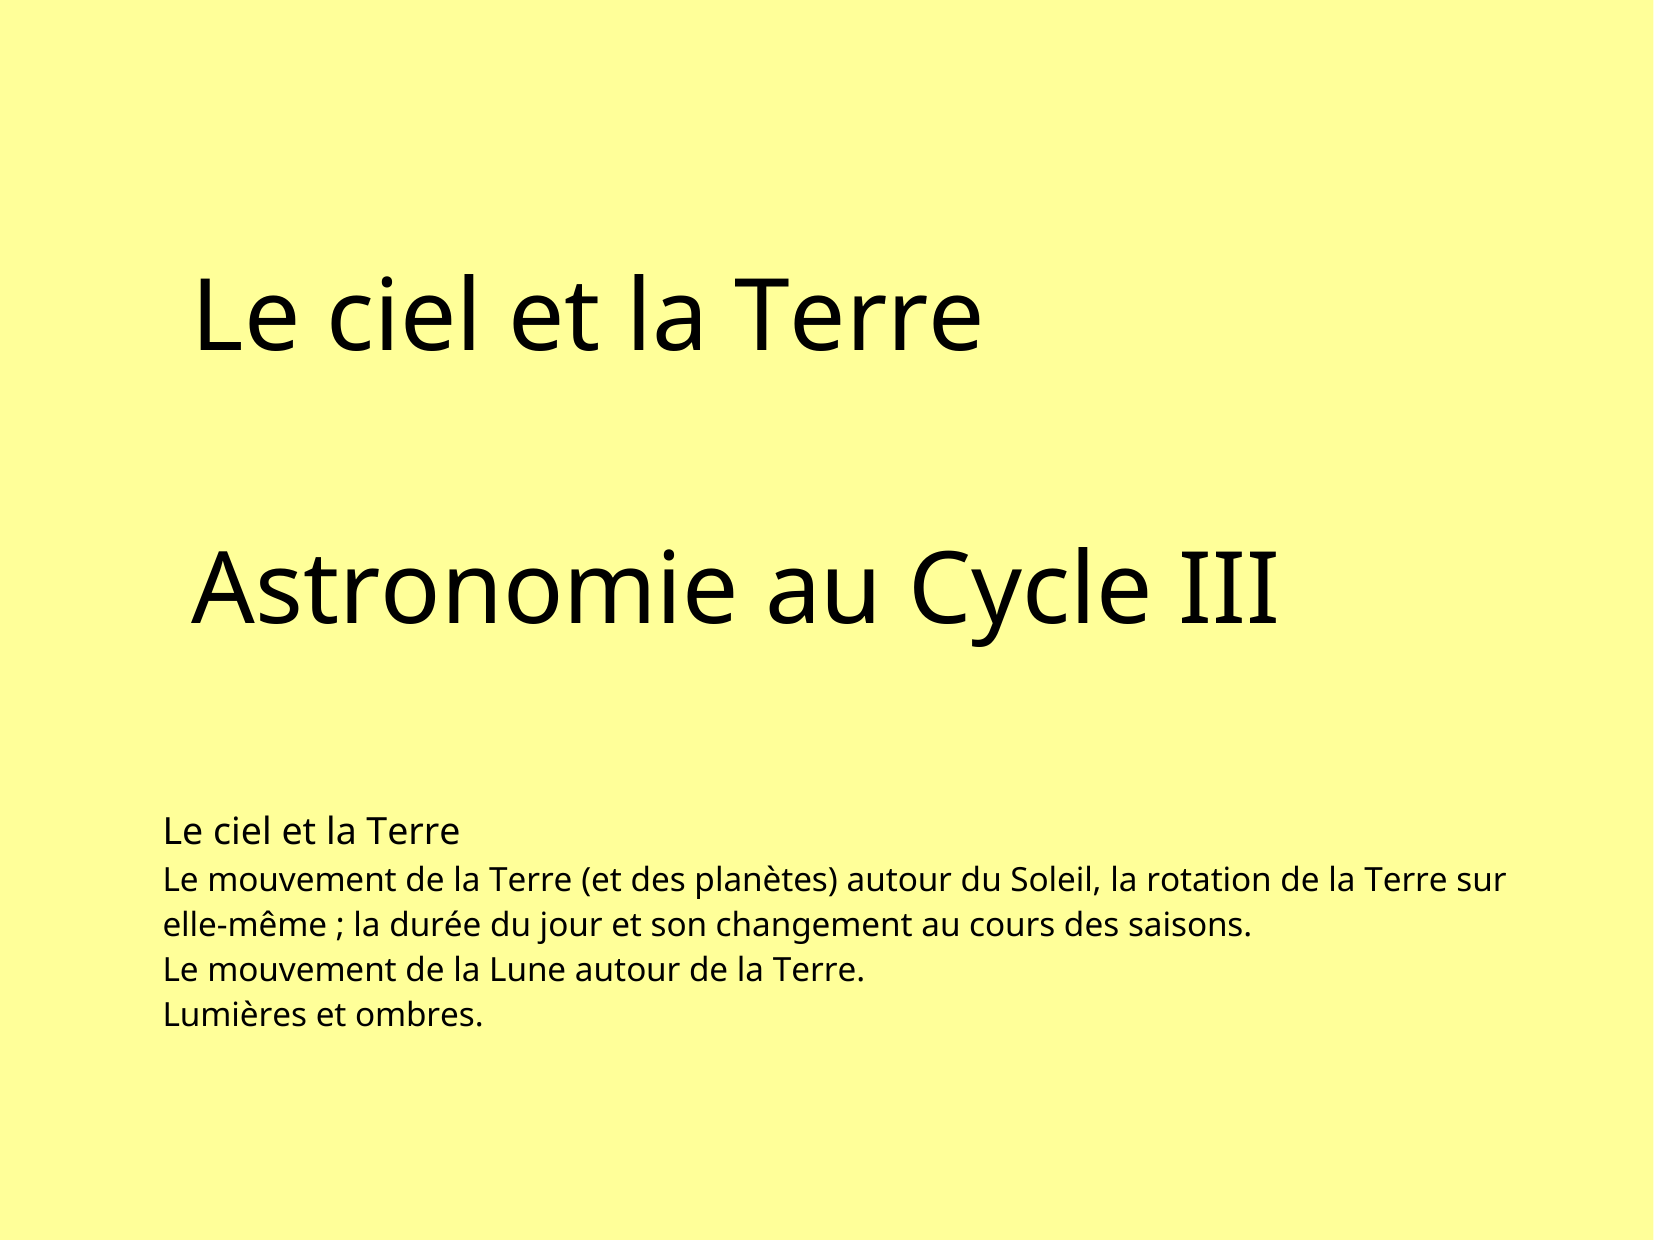

Le ciel et la Terre
Astronomie au Cycle III
Le ciel et la Terre
Le mouvement de la Terre (et des planètes) autour du Soleil, la rotation de la Terre sur elle-même ; la durée du jour et son changement au cours des saisons.
Le mouvement de la Lune autour de la Terre.
Lumières et ombres.